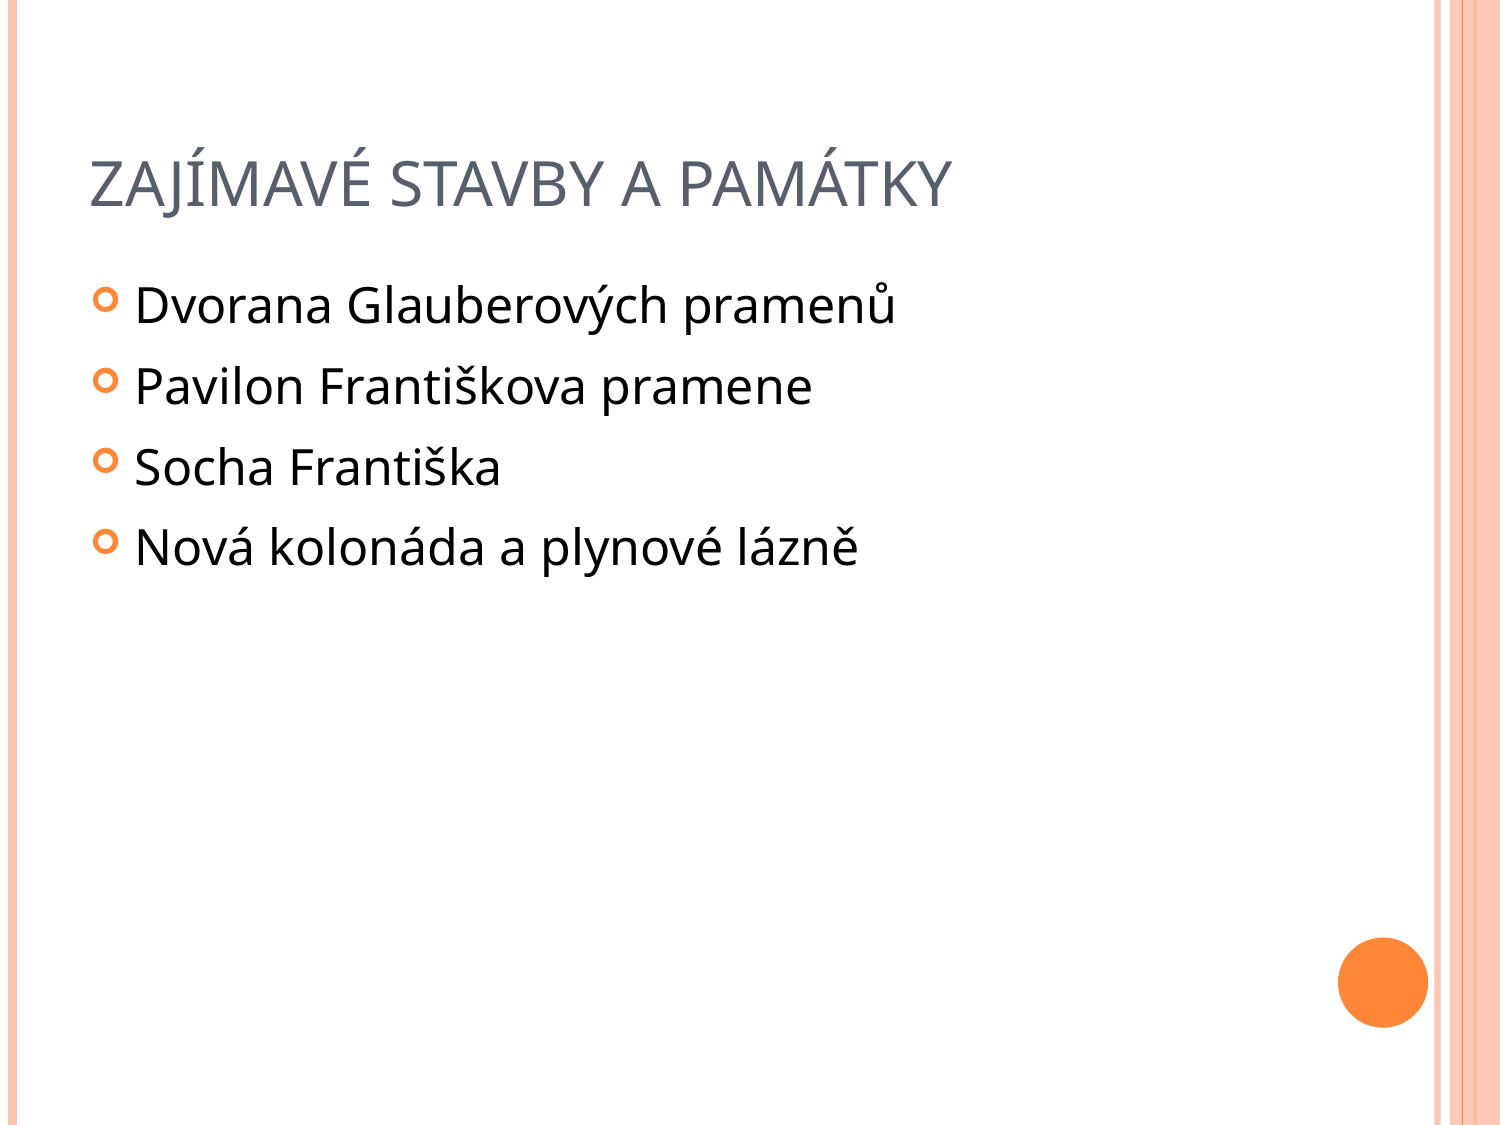

# ZAJÍMAVÉ STAVBY A PAMÁTKY
Dvorana Glauberových pramenů
Pavilon Františkova pramene
Socha Františka
Nová kolonáda a plynové lázně